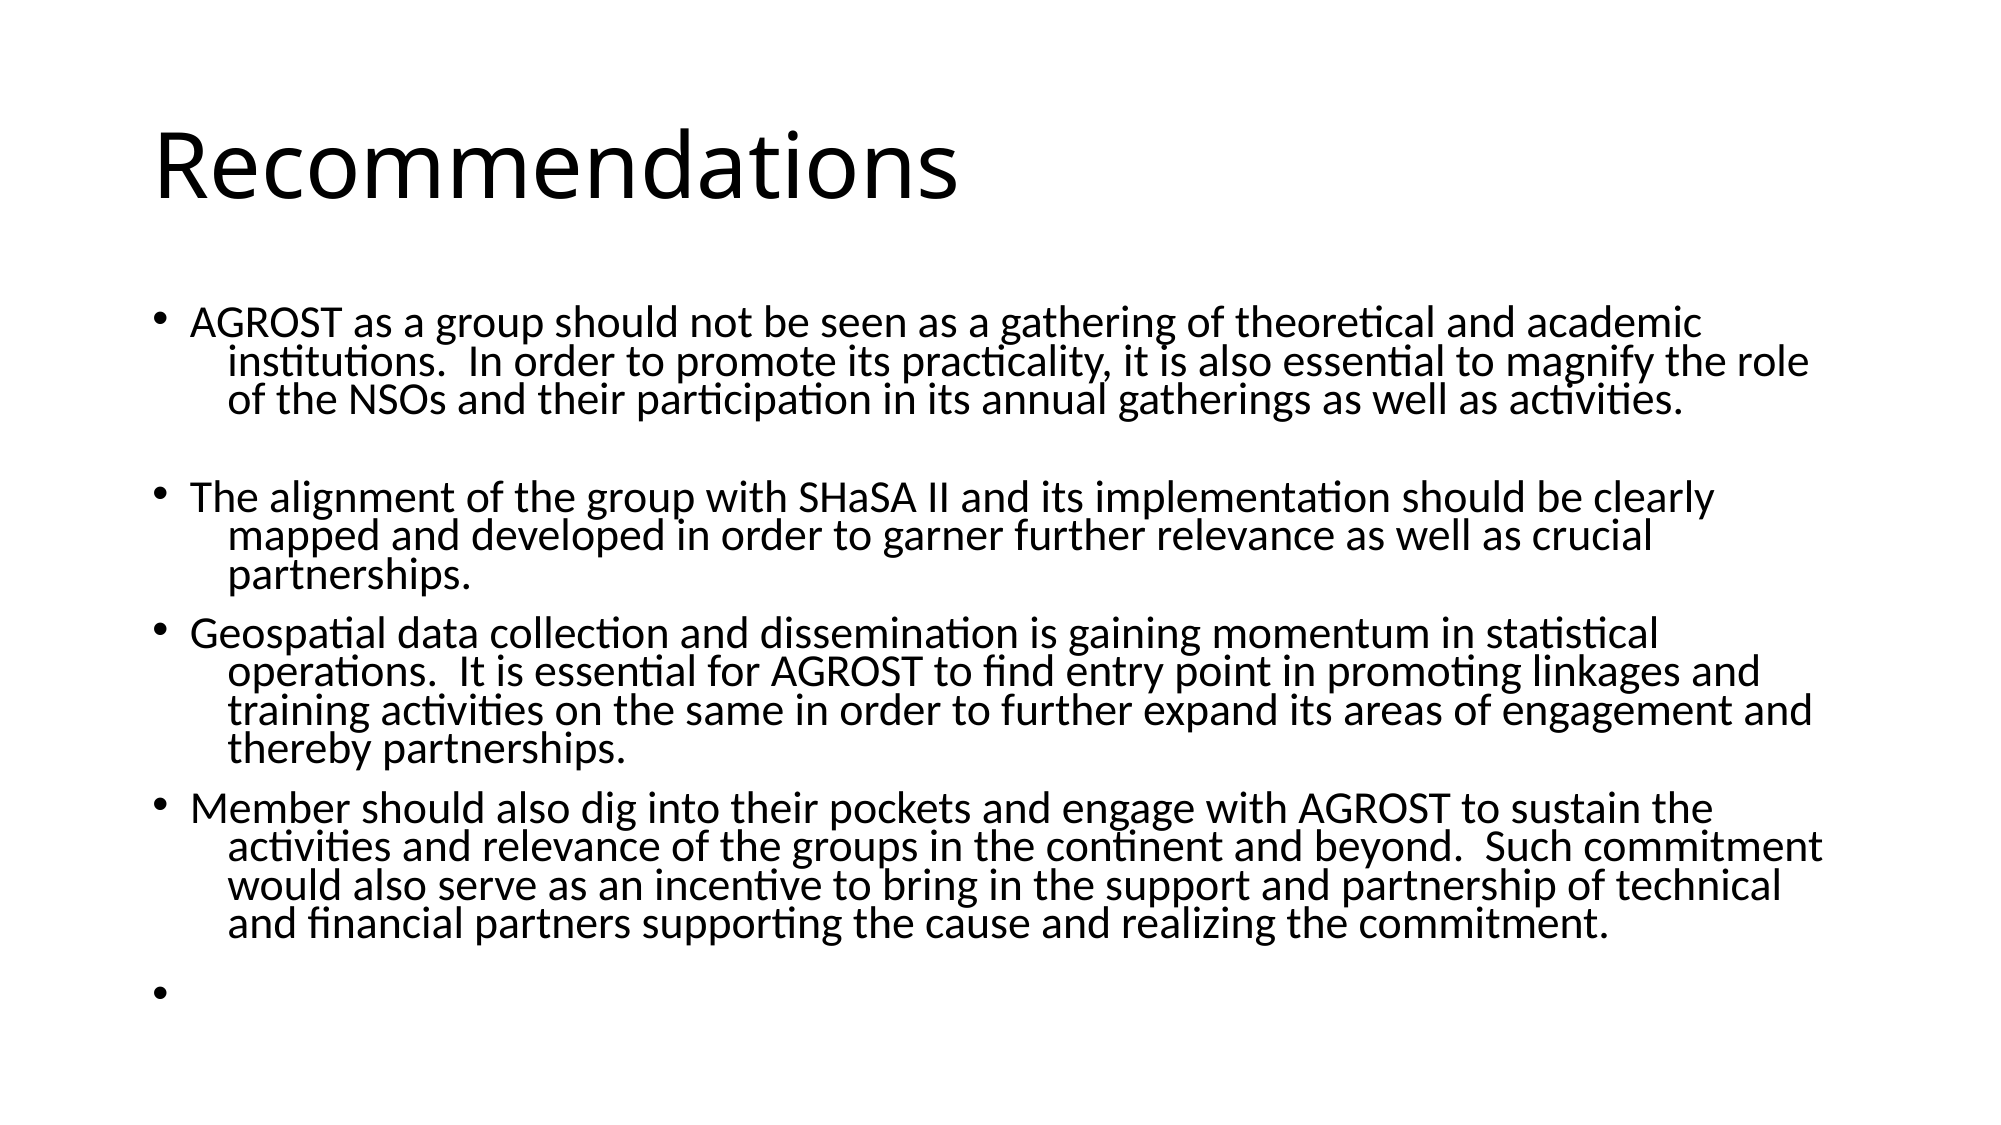

# Recommendations
AGROST as a group should not be seen as a gathering of theoretical and academic institutions. In order to promote its practicality, it is also essential to magnify the role of the NSOs and their participation in its annual gatherings as well as activities.
The alignment of the group with SHaSA II and its implementation should be clearly mapped and developed in order to garner further relevance as well as crucial partnerships.
Geospatial data collection and dissemination is gaining momentum in statistical operations. It is essential for AGROST to find entry point in promoting linkages and training activities on the same in order to further expand its areas of engagement and thereby partnerships.
Member should also dig into their pockets and engage with AGROST to sustain the activities and relevance of the groups in the continent and beyond. Such commitment would also serve as an incentive to bring in the support and partnership of technical and financial partners supporting the cause and realizing the commitment.